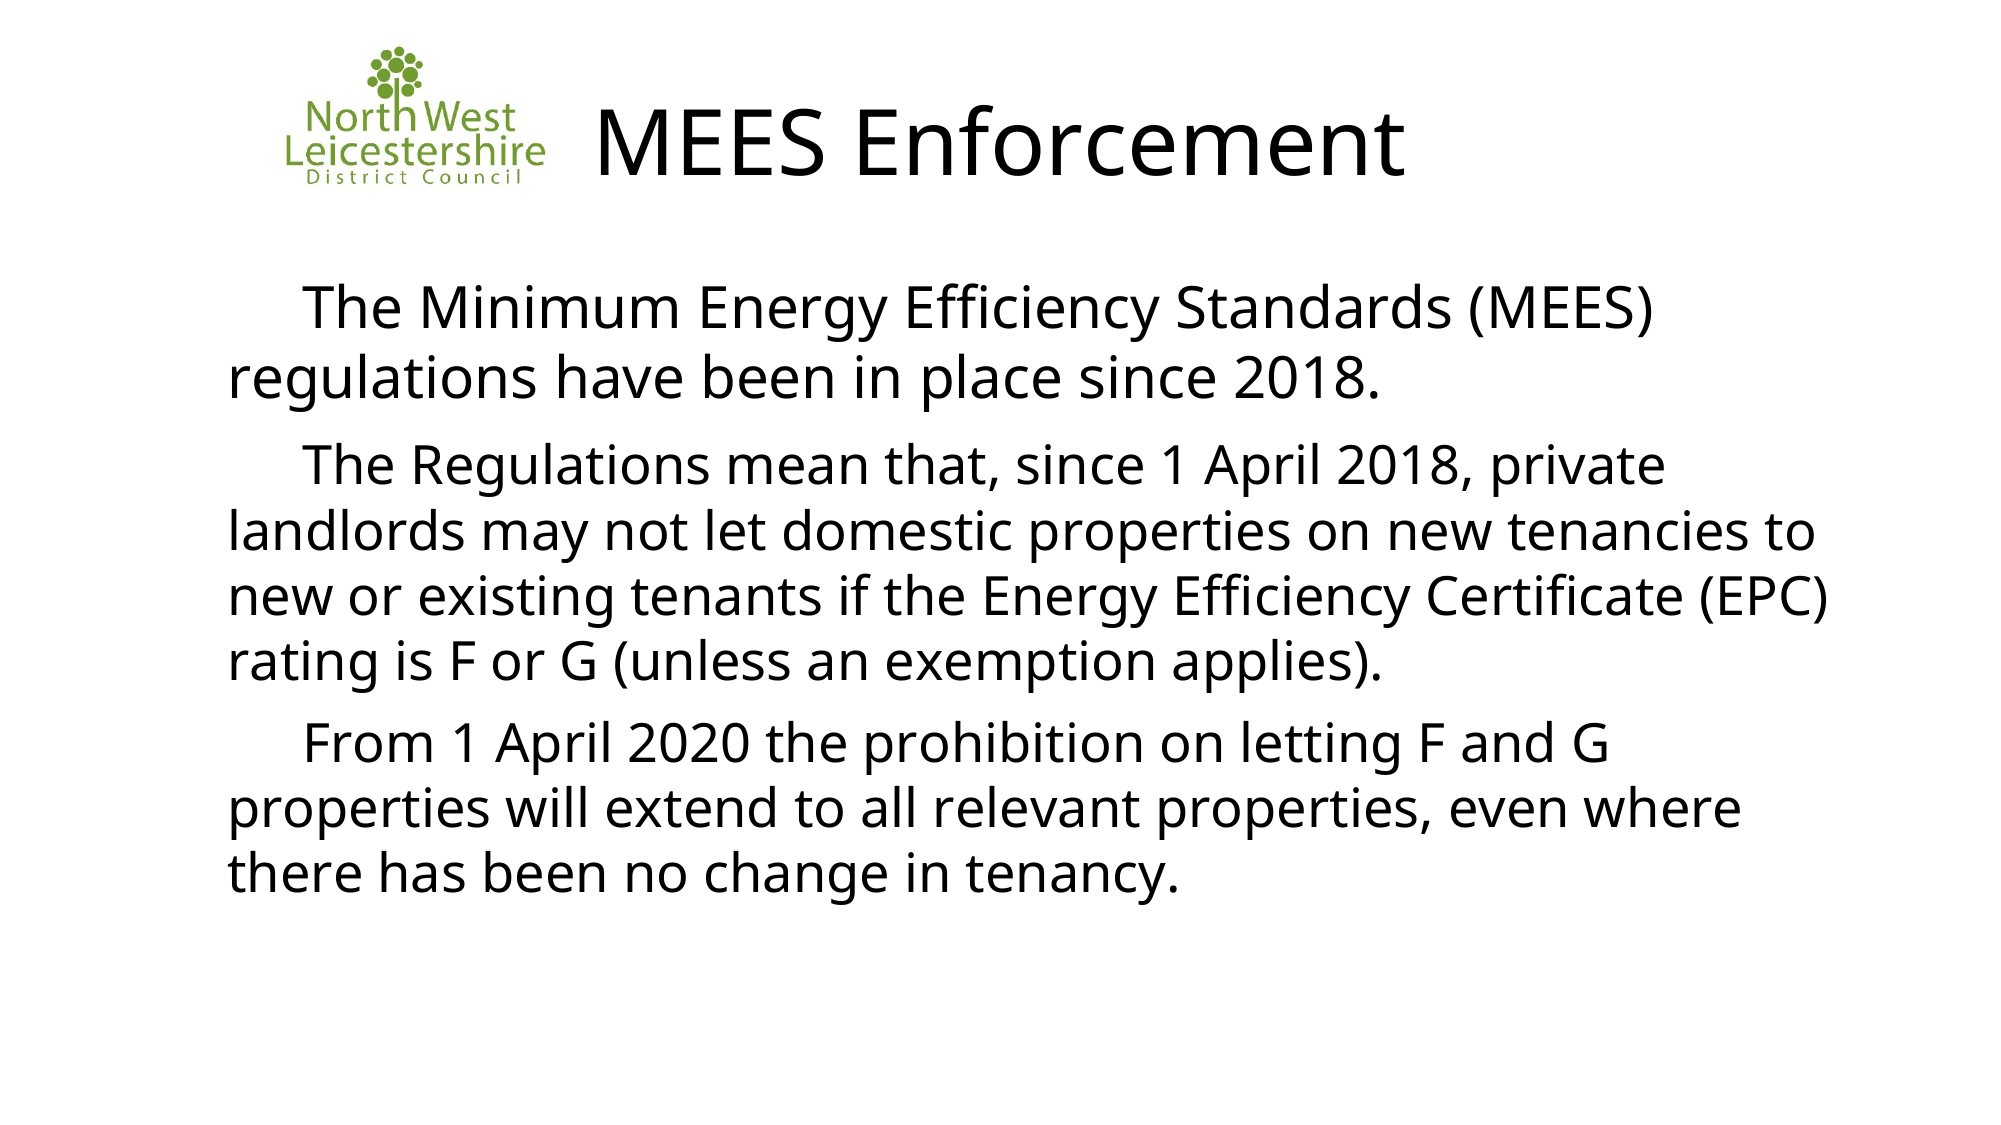

# MEES Enforcement
	The Minimum Energy Efficiency Standards (MEES) regulations have been in place since 2018.
	The Regulations mean that, since 1 April 2018, private landlords may not let domestic properties on new tenancies to new or existing tenants if the Energy Efficiency Certificate (EPC) rating is F or G (unless an exemption applies).
	From 1 April 2020 the prohibition on letting F and G properties will extend to all relevant properties, even where there has been no change in tenancy.